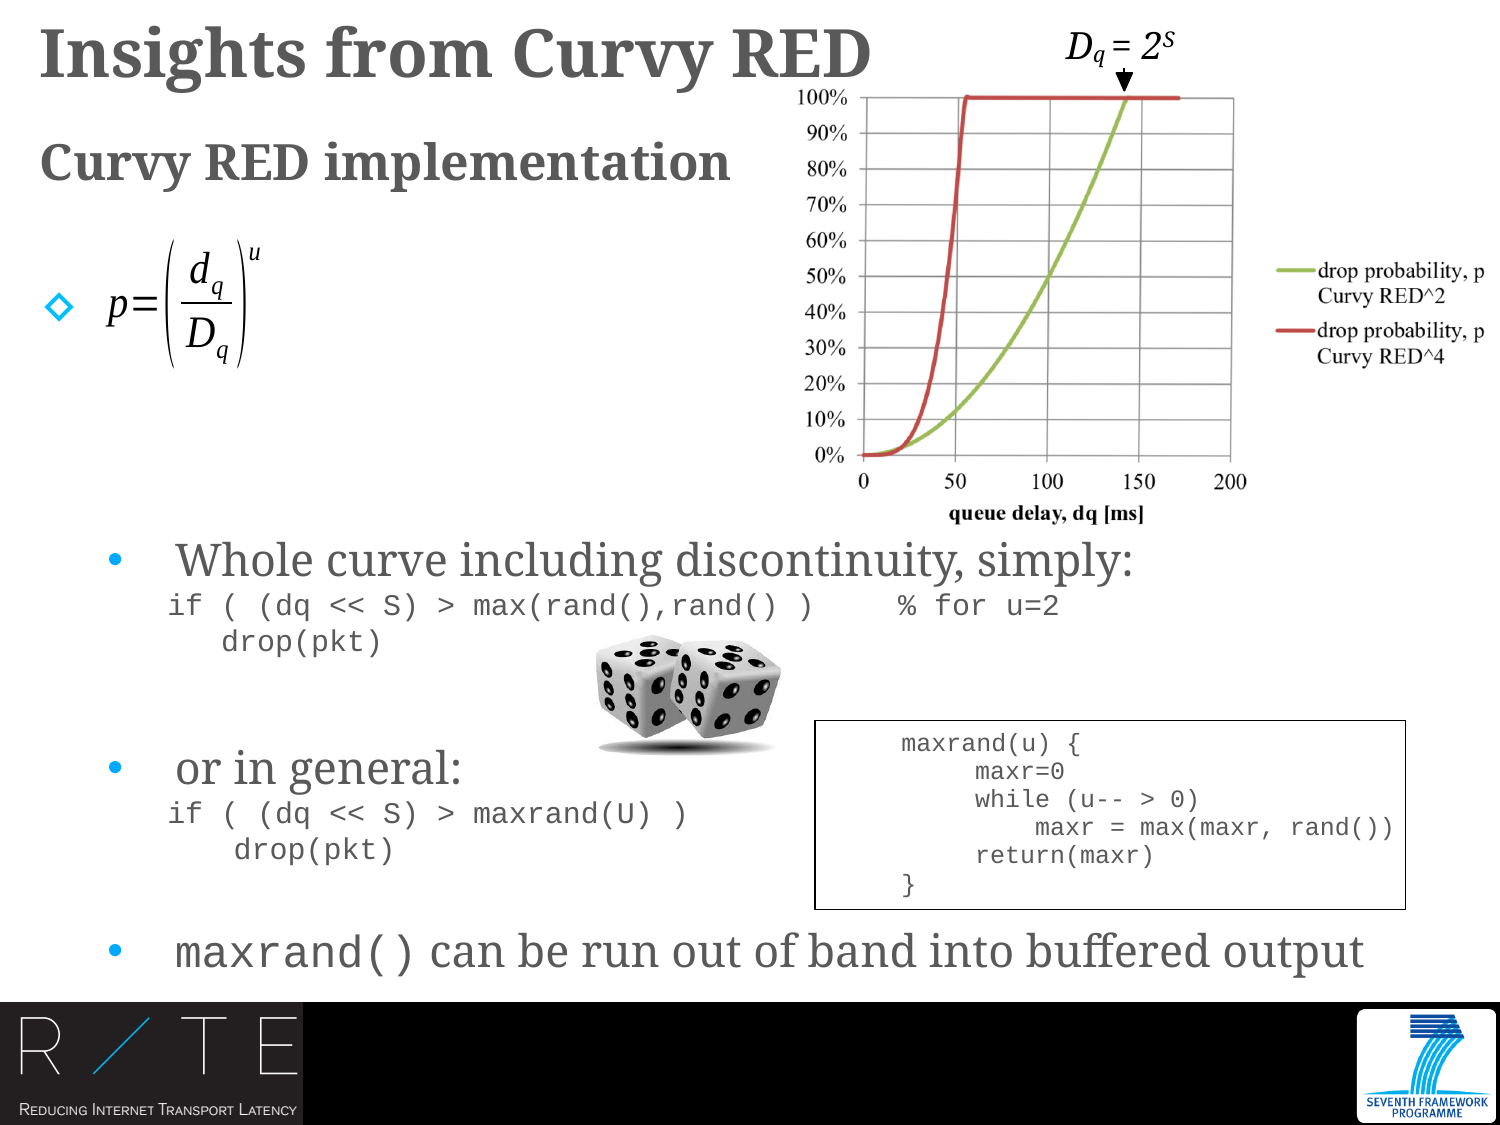

# Insights from Curvy RED
Dq = 2S
Curvy RED implementation
Whole curve including discontinuity, simply:
if ( (dq << S) > max(rand(),rand() )		% for u=2
 drop(pkt)
or in general:
if ( (dq << S) > maxrand(U) )
	drop(pkt)
maxrand() can be run out of band into buffered output
maxrand(u) {
	maxr=0
	while (u-- > 0)
	 maxr = max(maxr, rand())
	return(maxr)
}